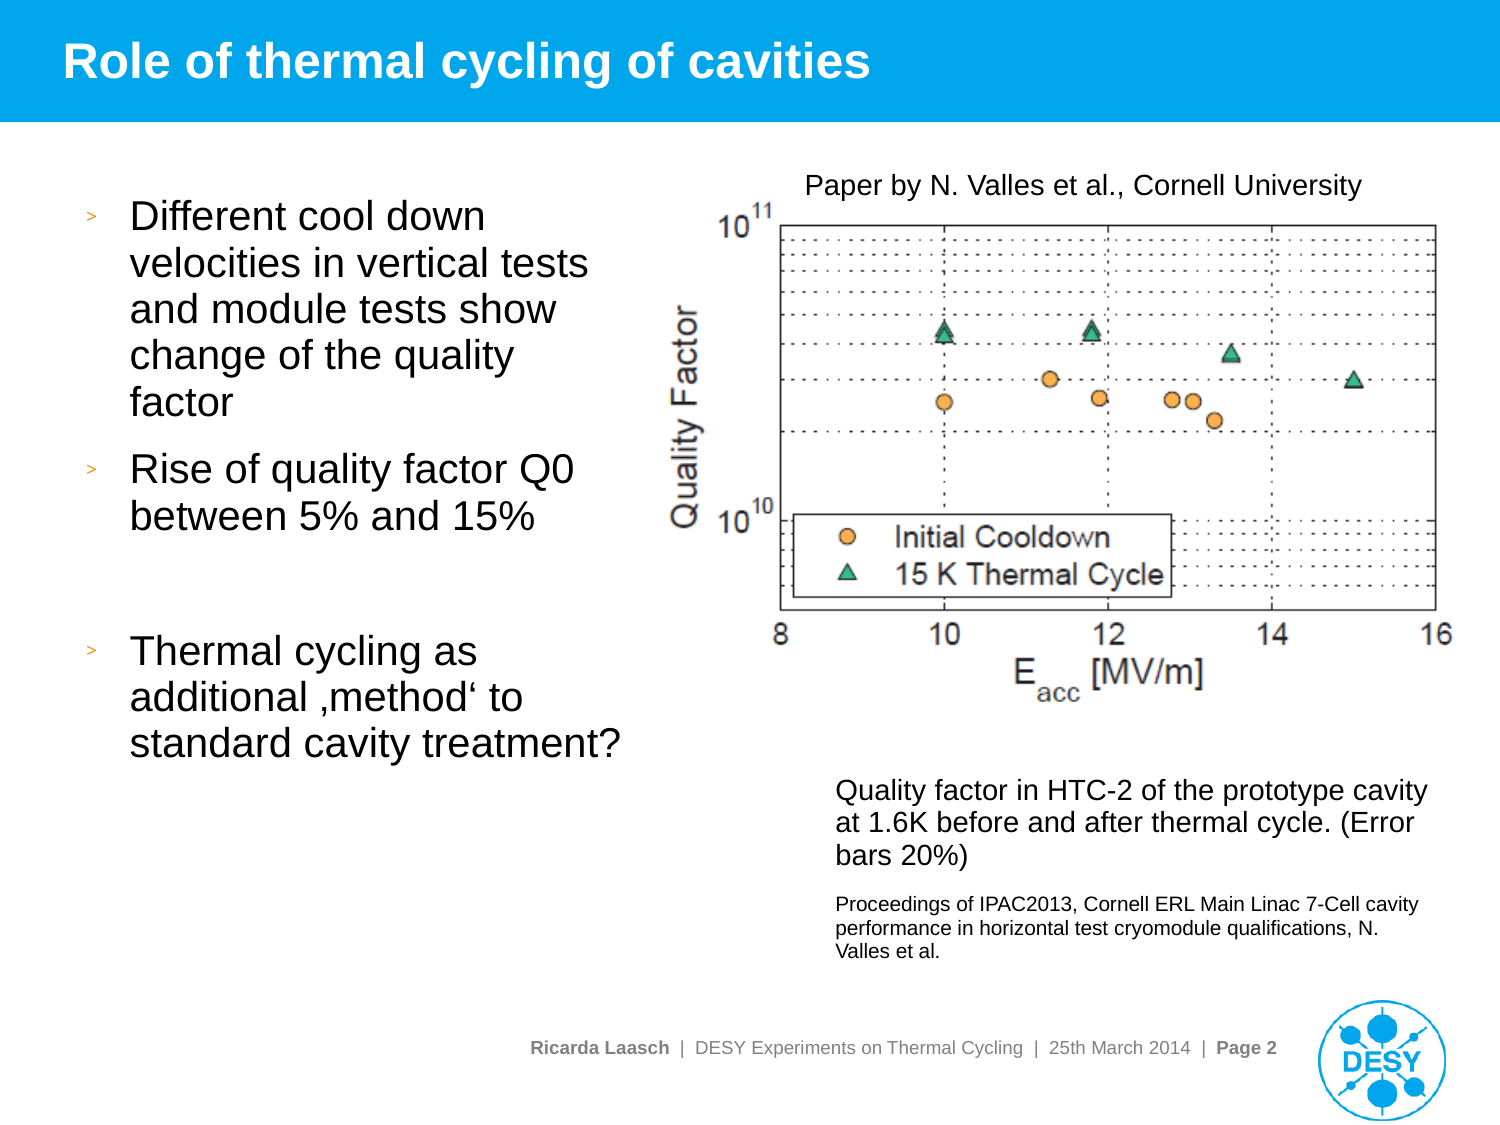

# Role of thermal cycling of cavities
Paper by N. Valles et al., Cornell University
Different cool down velocities in vertical tests and module tests show change of the quality factor
Rise of quality factor Q0 between 5% and 15%
Thermal cycling as additional ‚method‘ to standard cavity treatment?
Quality factor in HTC-2 of the prototype cavity at 1.6K before and after thermal cycle. (Error bars 20%)
Proceedings of IPAC2013, Cornell ERL Main Linac 7-Cell cavity performance in horizontal test cryomodule qualifications, N. Valles et al.